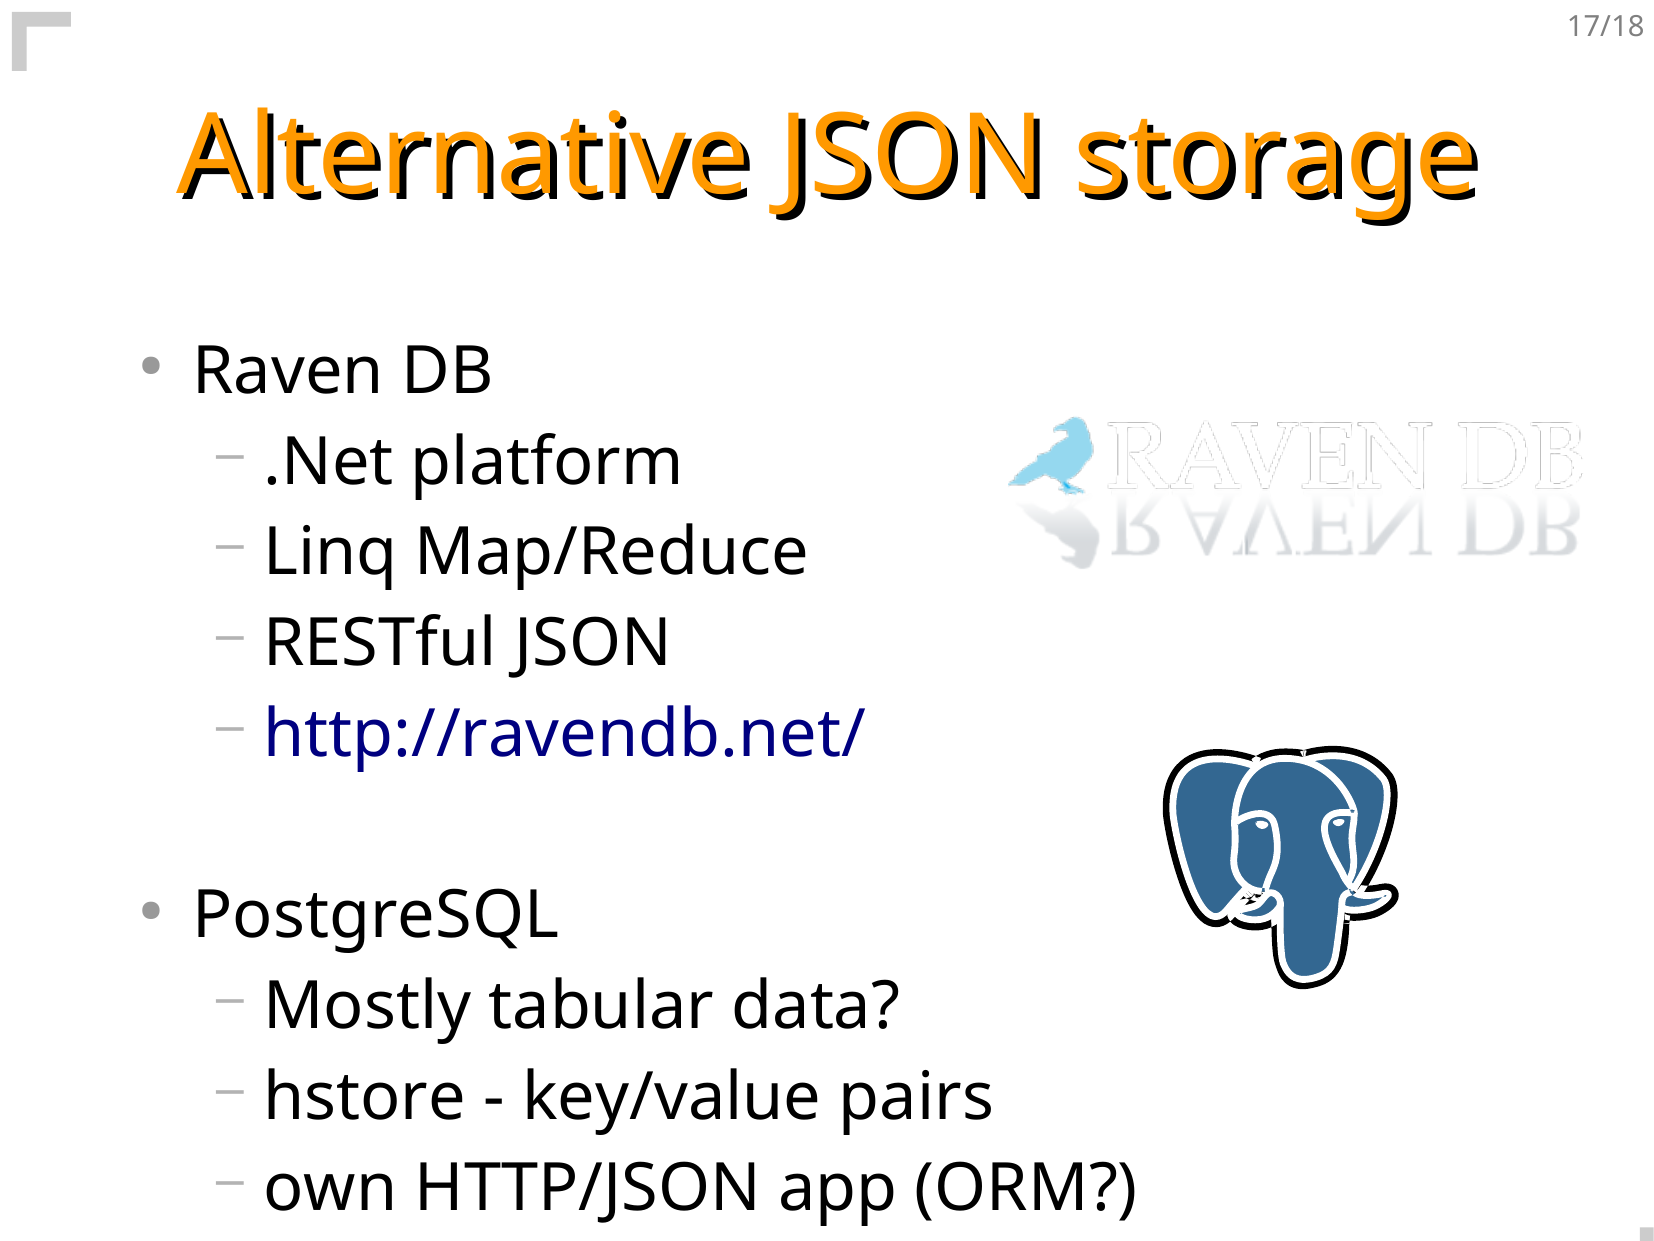

# Alternative JSON storage
Raven DB
.Net platform
Linq Map/Reduce
RESTful JSON
http://ravendb.net/
PostgreSQL
Mostly tabular data?
hstore - key/value pairs
own HTTP/JSON app (ORM?)
http://www.postgresql.org/docs/9.0/static/hstore.html